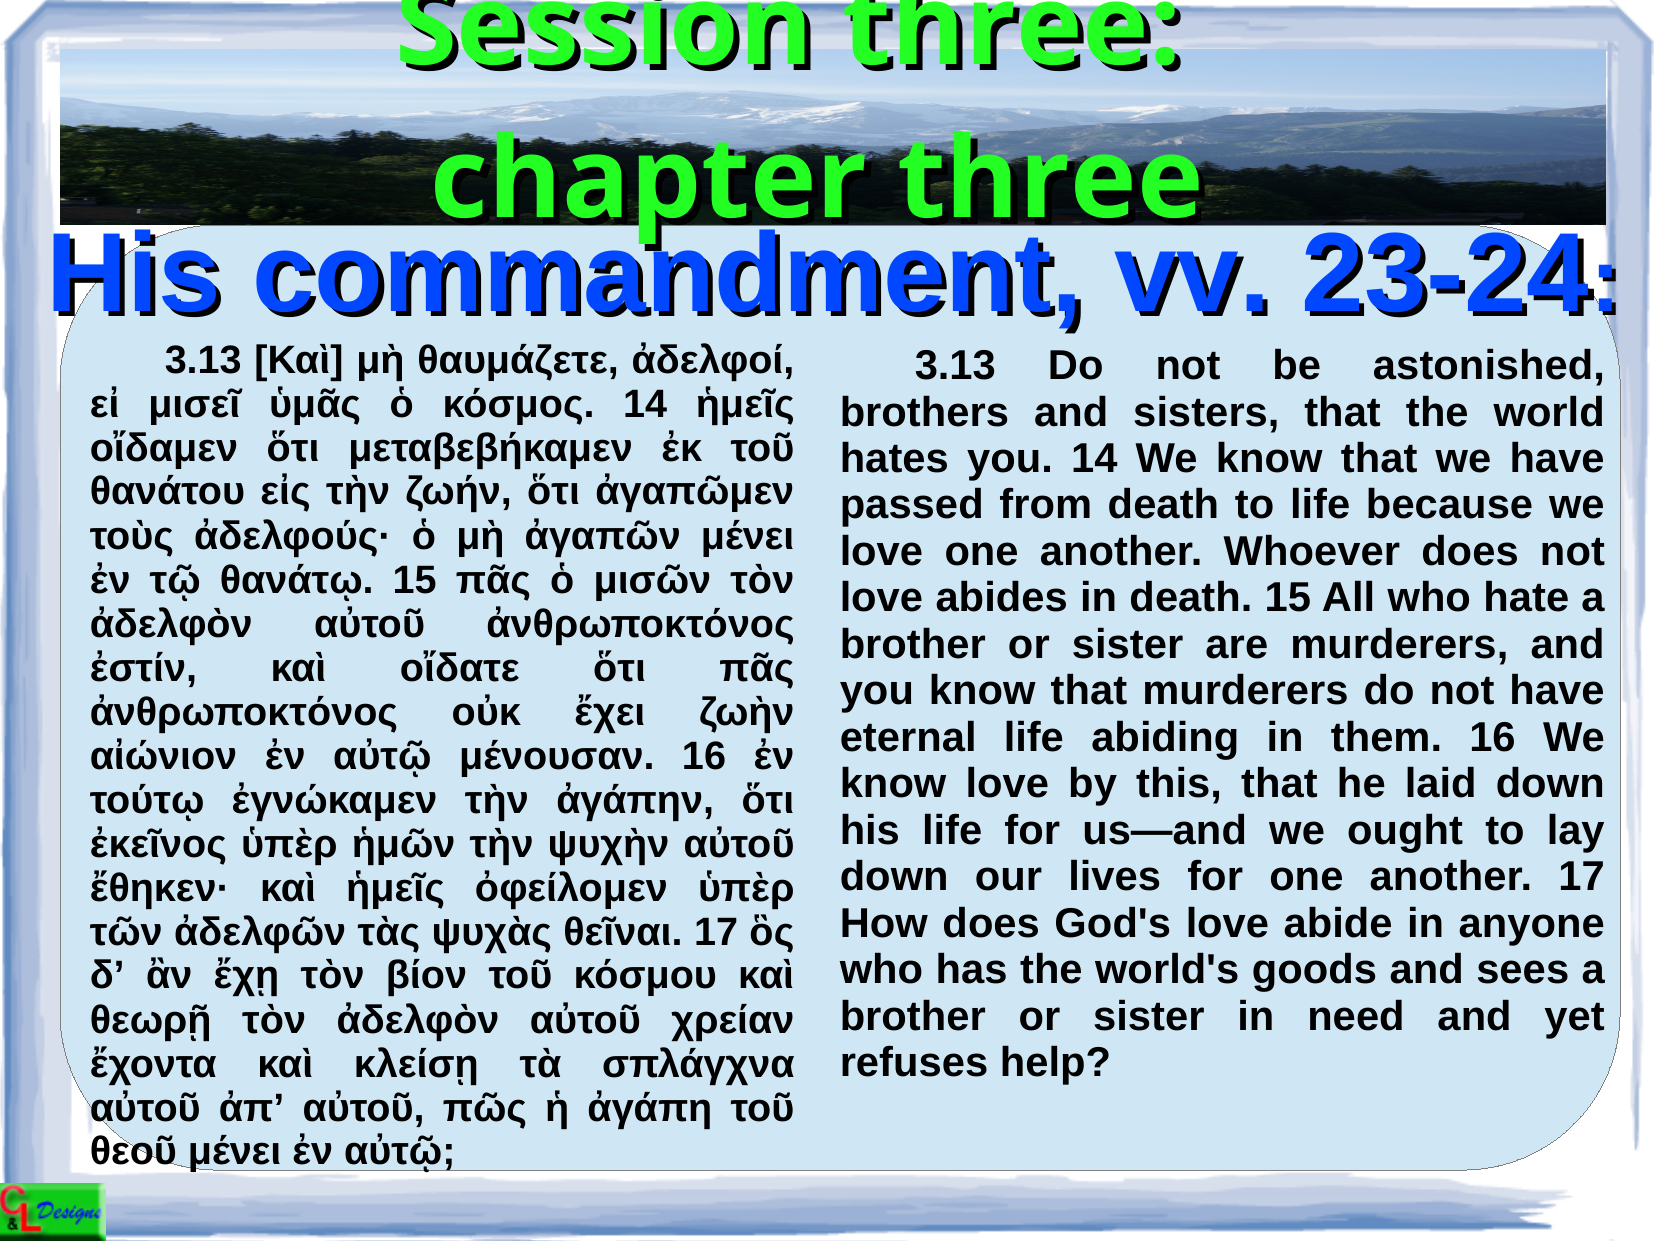

Session three: chapter three
# His commandment, vv. 23-24:
	3.13 [Καὶ] μὴ θαυμάζετε, ἀδελφοί, εἰ μισεῖ ὑμᾶς ὁ κόσμος. 14 ἡμεῖς οἴδαμεν ὅτι μεταβεβήκαμεν ἐκ τοῦ θανάτου εἰς τὴν ζωήν, ὅτι ἀγαπῶμεν τοὺς ἀδελφούς· ὁ μὴ ἀγαπῶν μένει ἐν τῷ θανάτῳ. 15 πᾶς ὁ μισῶν τὸν ἀδελφὸν αὐτοῦ ἀνθρωποκτόνος ἐστίν, καὶ οἴδατε ὅτι πᾶς ἀνθρωποκτόνος οὐκ ἔχει ζωὴν αἰώνιον ἐν αὐτῷ μένουσαν. 16 ἐν τούτῳ ἐγνώκαμεν τὴν ἀγάπην, ὅτι ἐκεῖνος ὑπὲρ ἡμῶν τὴν ψυχὴν αὐτοῦ ἔθηκεν· καὶ ἡμεῖς ὀφείλομεν ὑπὲρ τῶν ἀδελφῶν τὰς ψυχὰς θεῖναι. 17 ὃς δʼ ἂν ἔχῃ τὸν βίον τοῦ κόσμου καὶ θεωρῇ τὸν ἀδελφὸν αὐτοῦ χρείαν ἔχοντα καὶ κλείσῃ τὰ σπλάγχνα αὐτοῦ ἀπʼ αὐτοῦ, πῶς ἡ ἀγάπη τοῦ θεοῦ μένει ἐν αὐτῷ;
	3.13 Do not be astonished, brothers and sisters, that the world hates you. 14 We know that we have passed from death to life because we love one another. Whoever does not love abides in death. 15 All who hate a brother or sister are murderers, and you know that murderers do not have eternal life abiding in them. 16 We know love by this, that he laid down his life for us—and we ought to lay down our lives for one another. 17 How does God's love abide in anyone who has the world's goods and sees a brother or sister in need and yet refuses help?